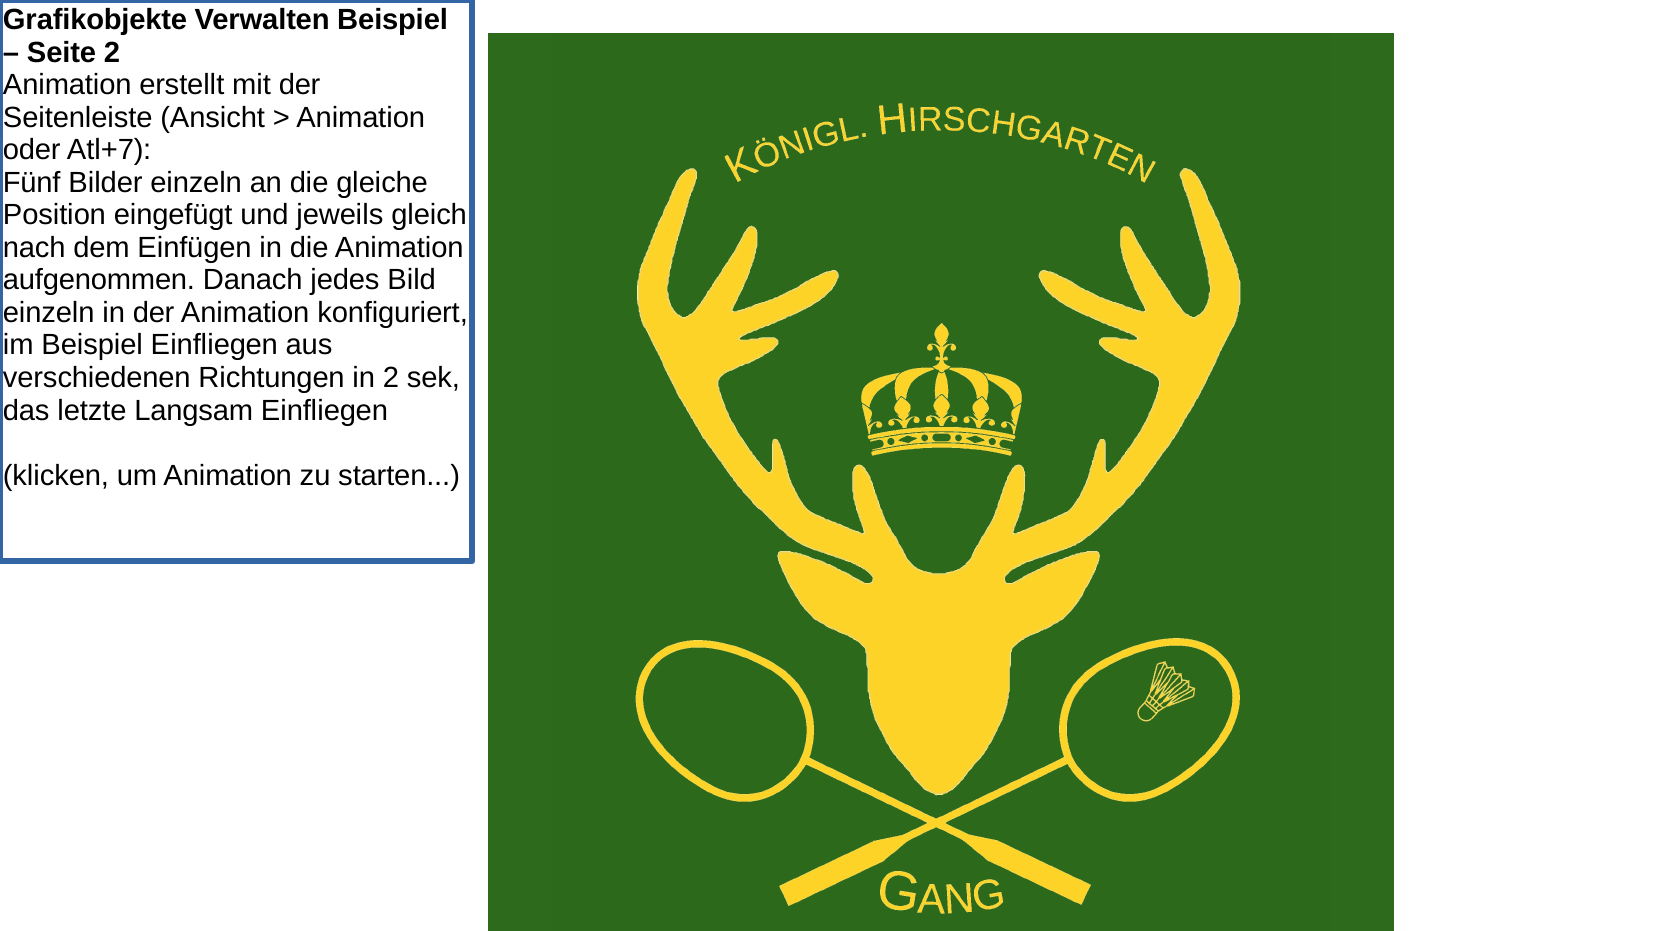

# Grafikobjekte Verwalten Beispiel – Seite 2 Animation erstellt mit der Seitenleiste (Ansicht > Animation oder Atl+7): Fünf Bilder einzeln an die gleiche Position eingefügt und jeweils gleich nach dem Einfügen in die Animation aufgenommen. Danach jedes Bild einzeln in der Animation konfiguriert, im Beispiel Einfliegen aus verschiedenen Richtungen in 2 sek, das letzte Langsam Einfliegen (klicken, um Animation zu starten...)